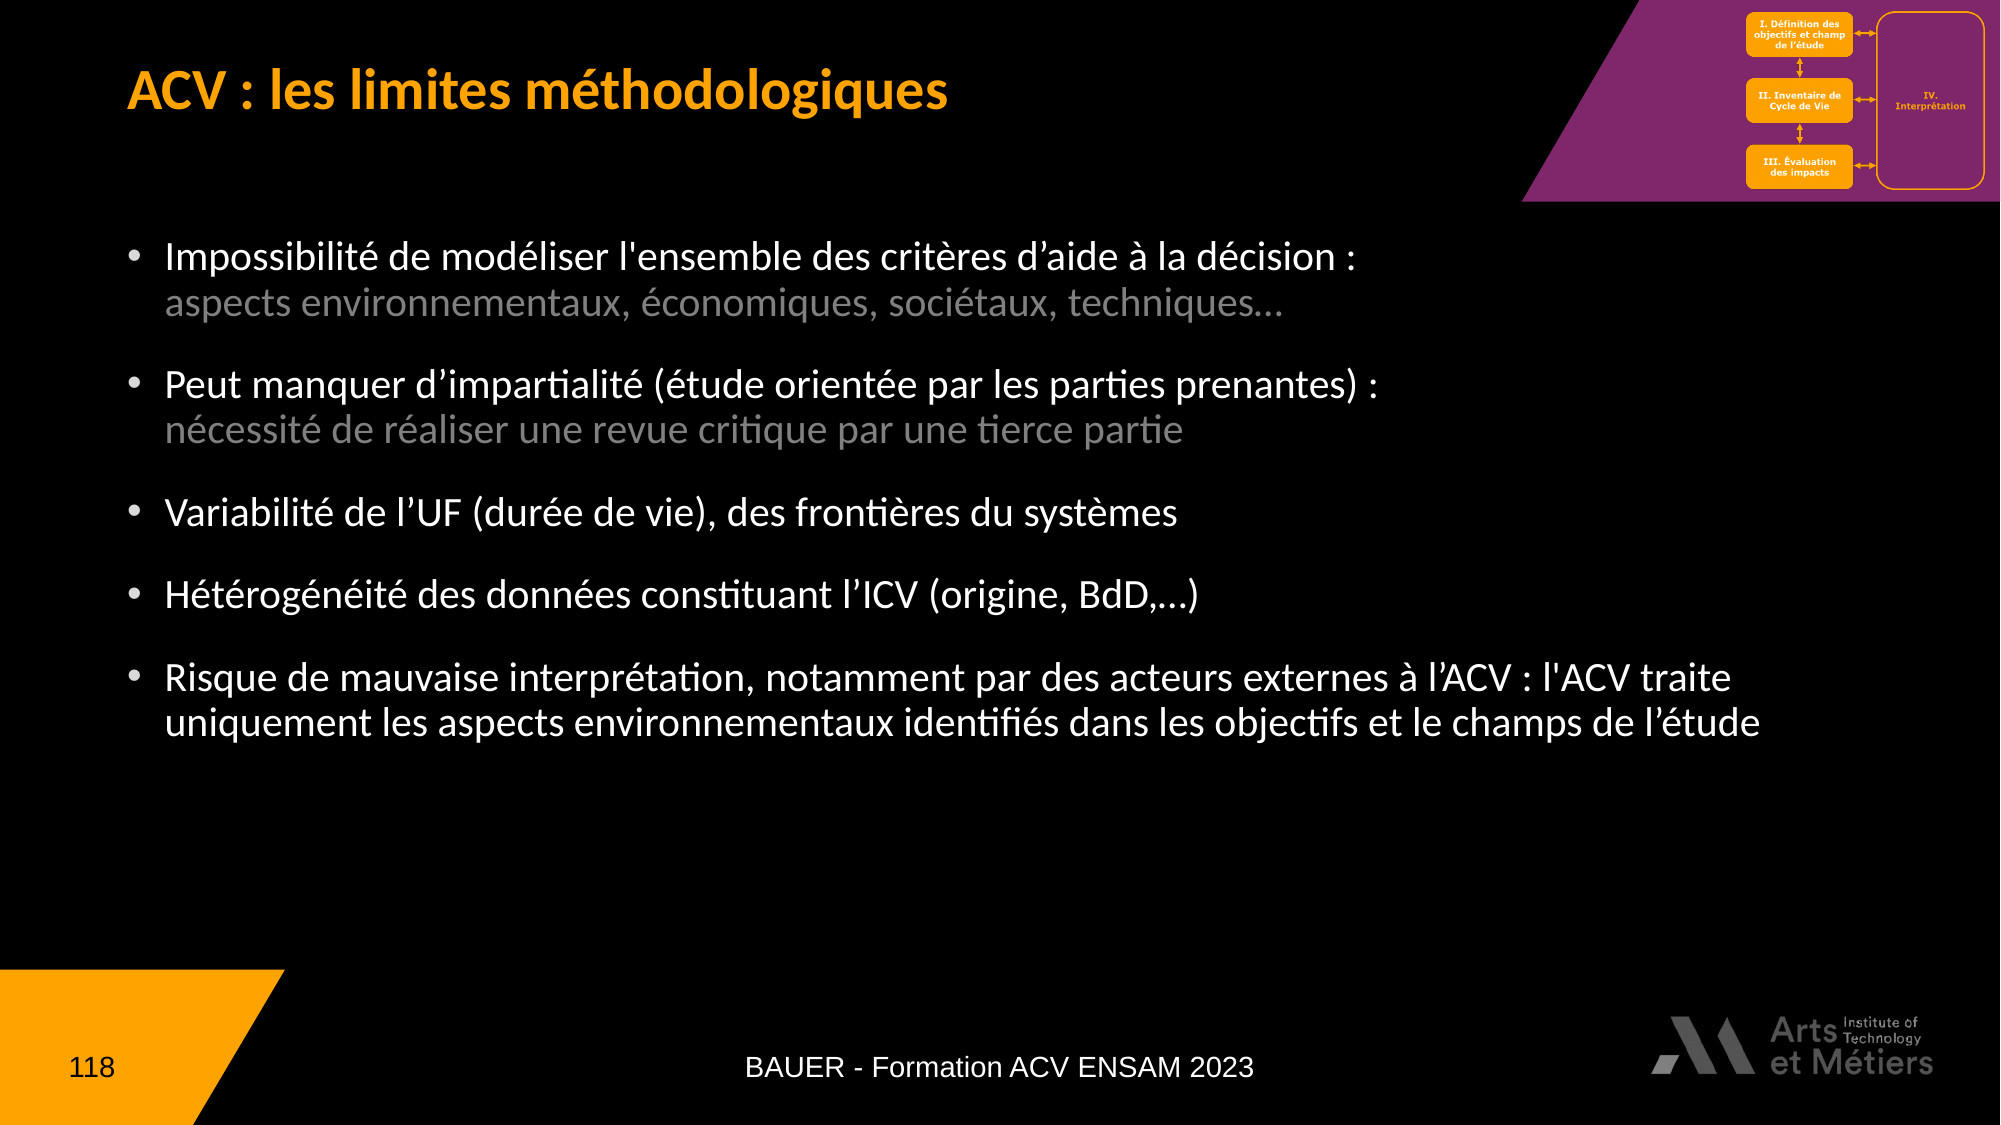

# ACV : les limites méthodologiques
Impossibilité de modéliser l'ensemble des critères d’aide à la décision :
aspects environnementaux, économiques, sociétaux, techniques…
Peut manquer d’impartialité (étude orientée par les parties prenantes) :
nécessité de réaliser une revue critique par une tierce partie
Variabilité de l’UF (durée de vie), des frontières du systèmes
Hétérogénéité des données constituant l’ICV (origine, BdD,…)
Risque de mauvaise interprétation, notamment par des acteurs externes à l’ACV : l'ACV traite uniquement les aspects environnementaux identifiés dans les objectifs et le champs de l’étude